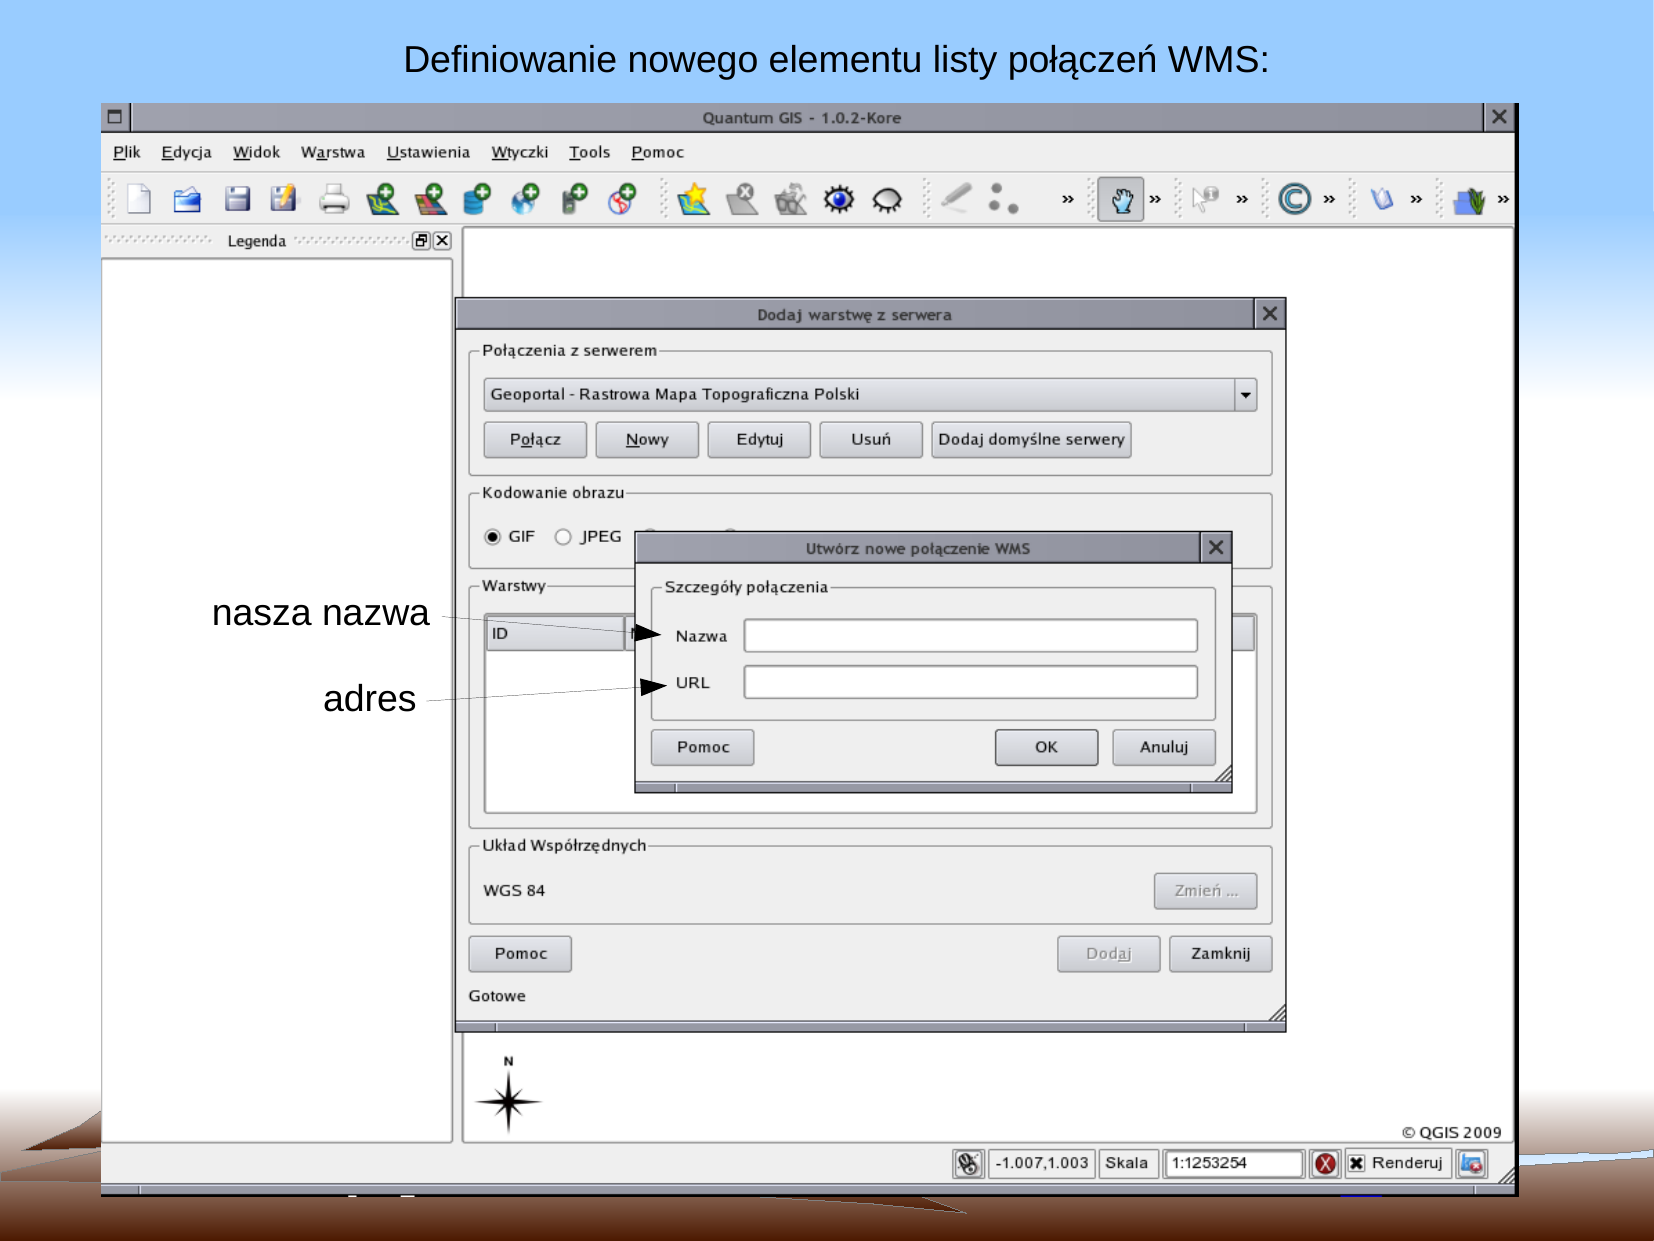

Definiowanie nowego elementu listy połączeń WMS:
nasza nazwa
adres